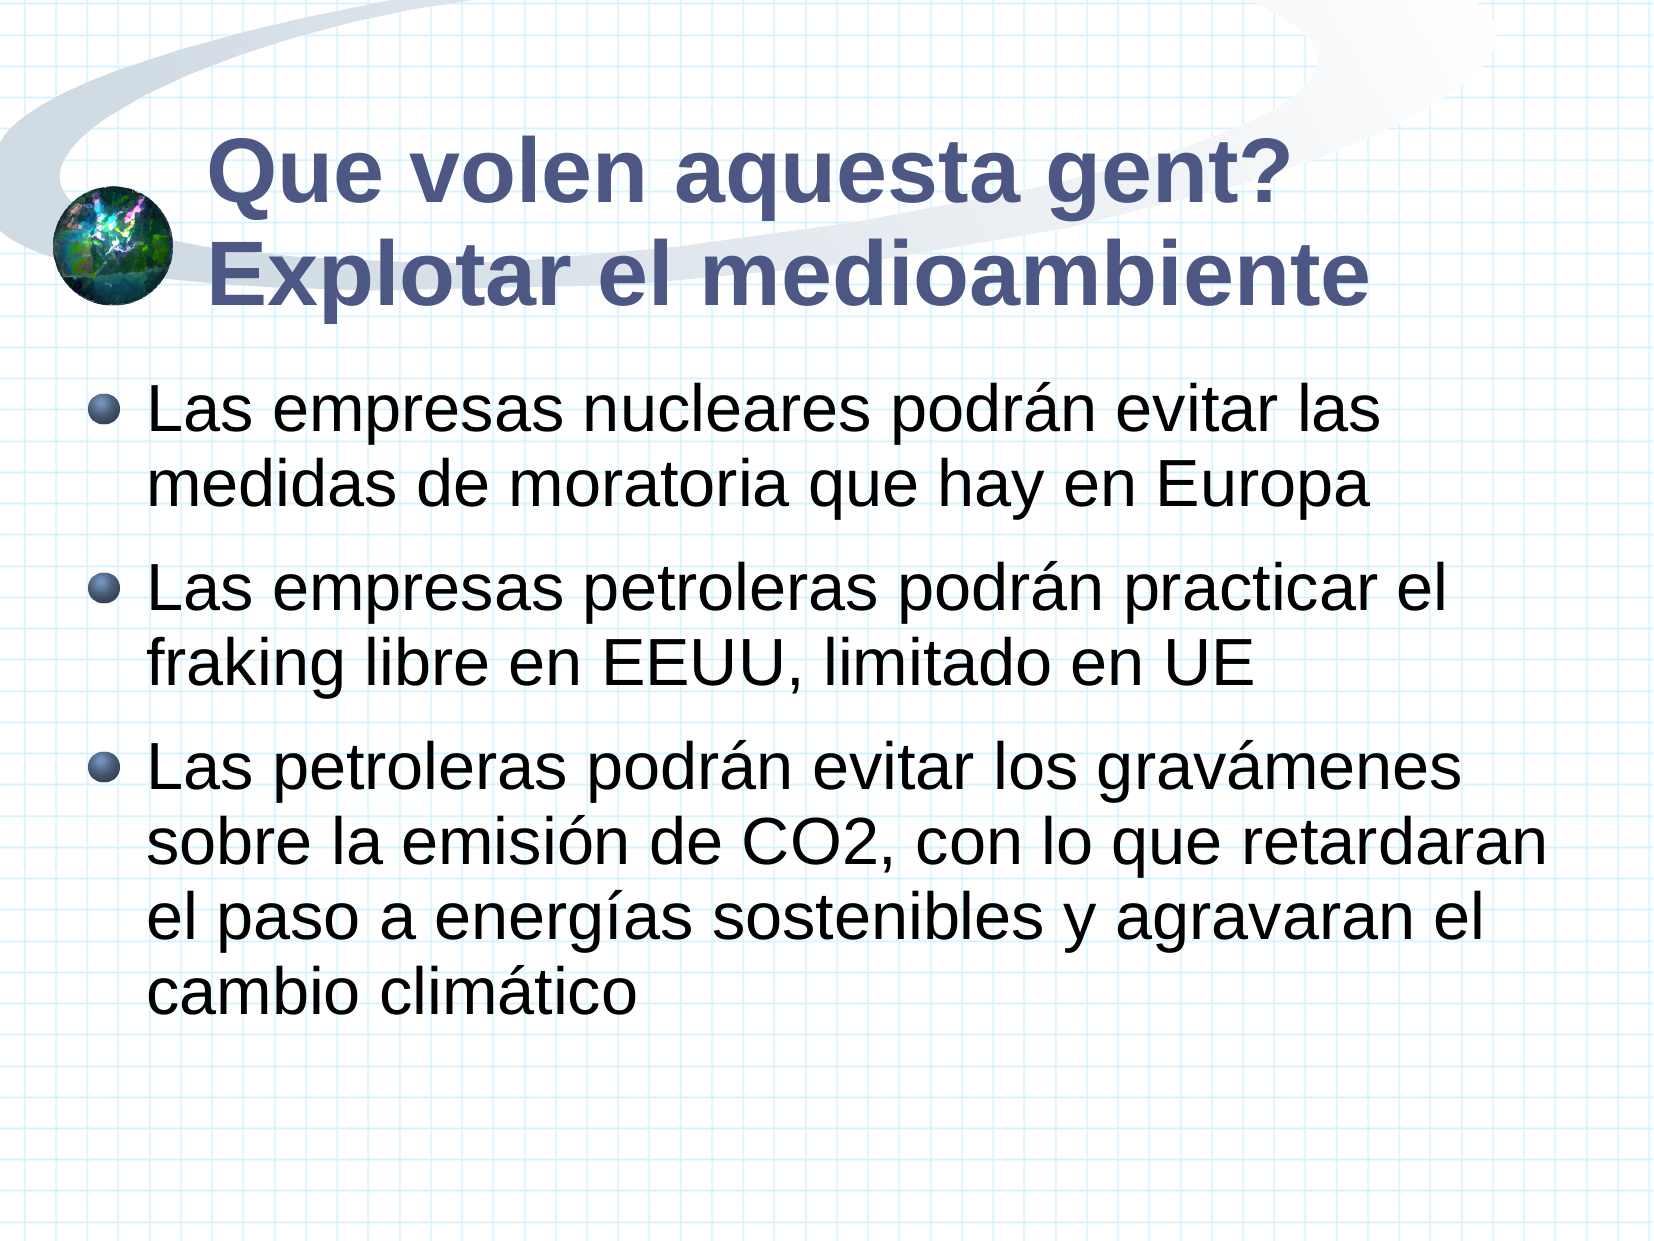

# Que volen aquesta gent? Explotar el medioambiente
Las empresas nucleares podrán evitar las medidas de moratoria que hay en Europa
Las empresas petroleras podrán practicar el fraking libre en EEUU, limitado en UE
Las petroleras podrán evitar los gravámenes sobre la emisión de CO2, con lo que retardaran el paso a energías sostenibles y agravaran el cambio climático